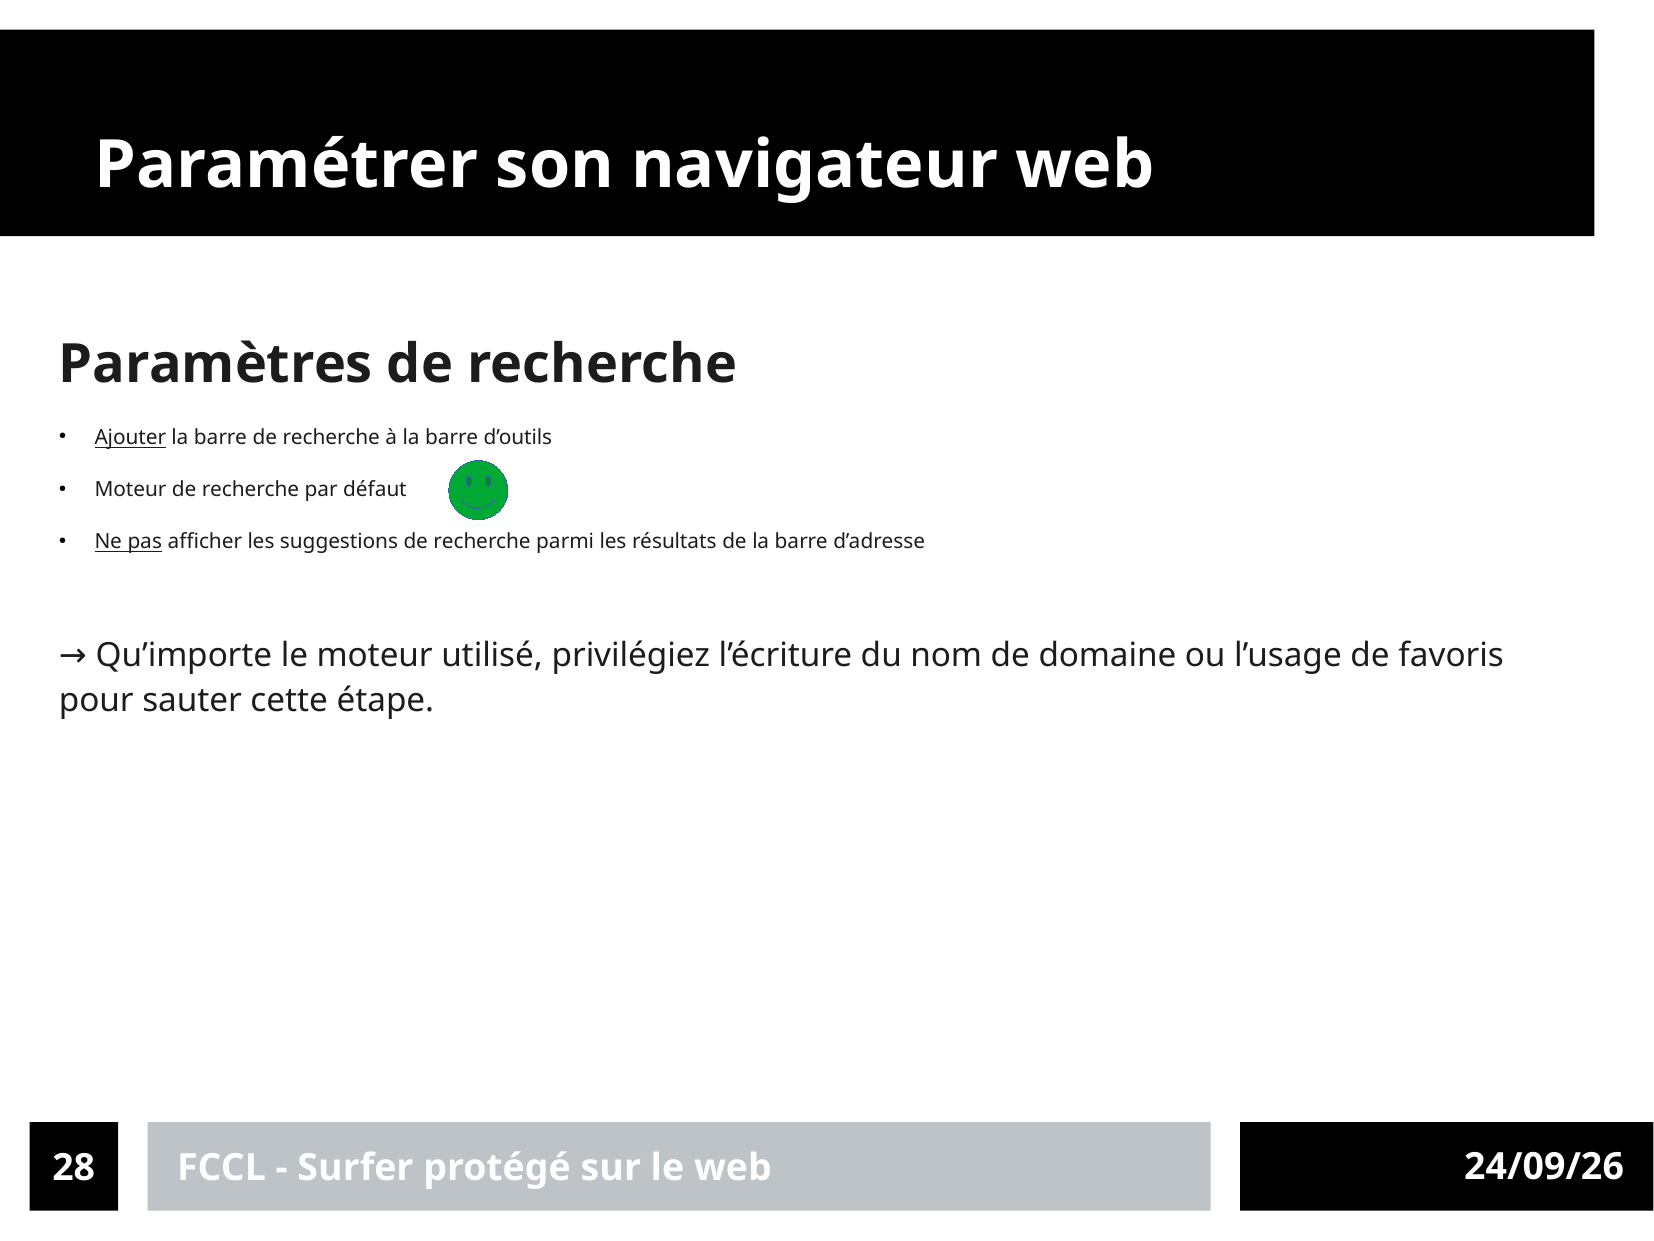

# Paramétrer son navigateur web
Paramètres de recherche
Ajouter la barre de recherche à la barre d’outils
Moteur de recherche par défaut
Ne pas afficher les suggestions de recherche parmi les résultats de la barre d’adresse
→ Qu’importe le moteur utilisé, privilégiez l’écriture du nom de domaine ou l’usage de favoris pour sauter cette étape.
28
FCCL - Surfer protégé sur le web